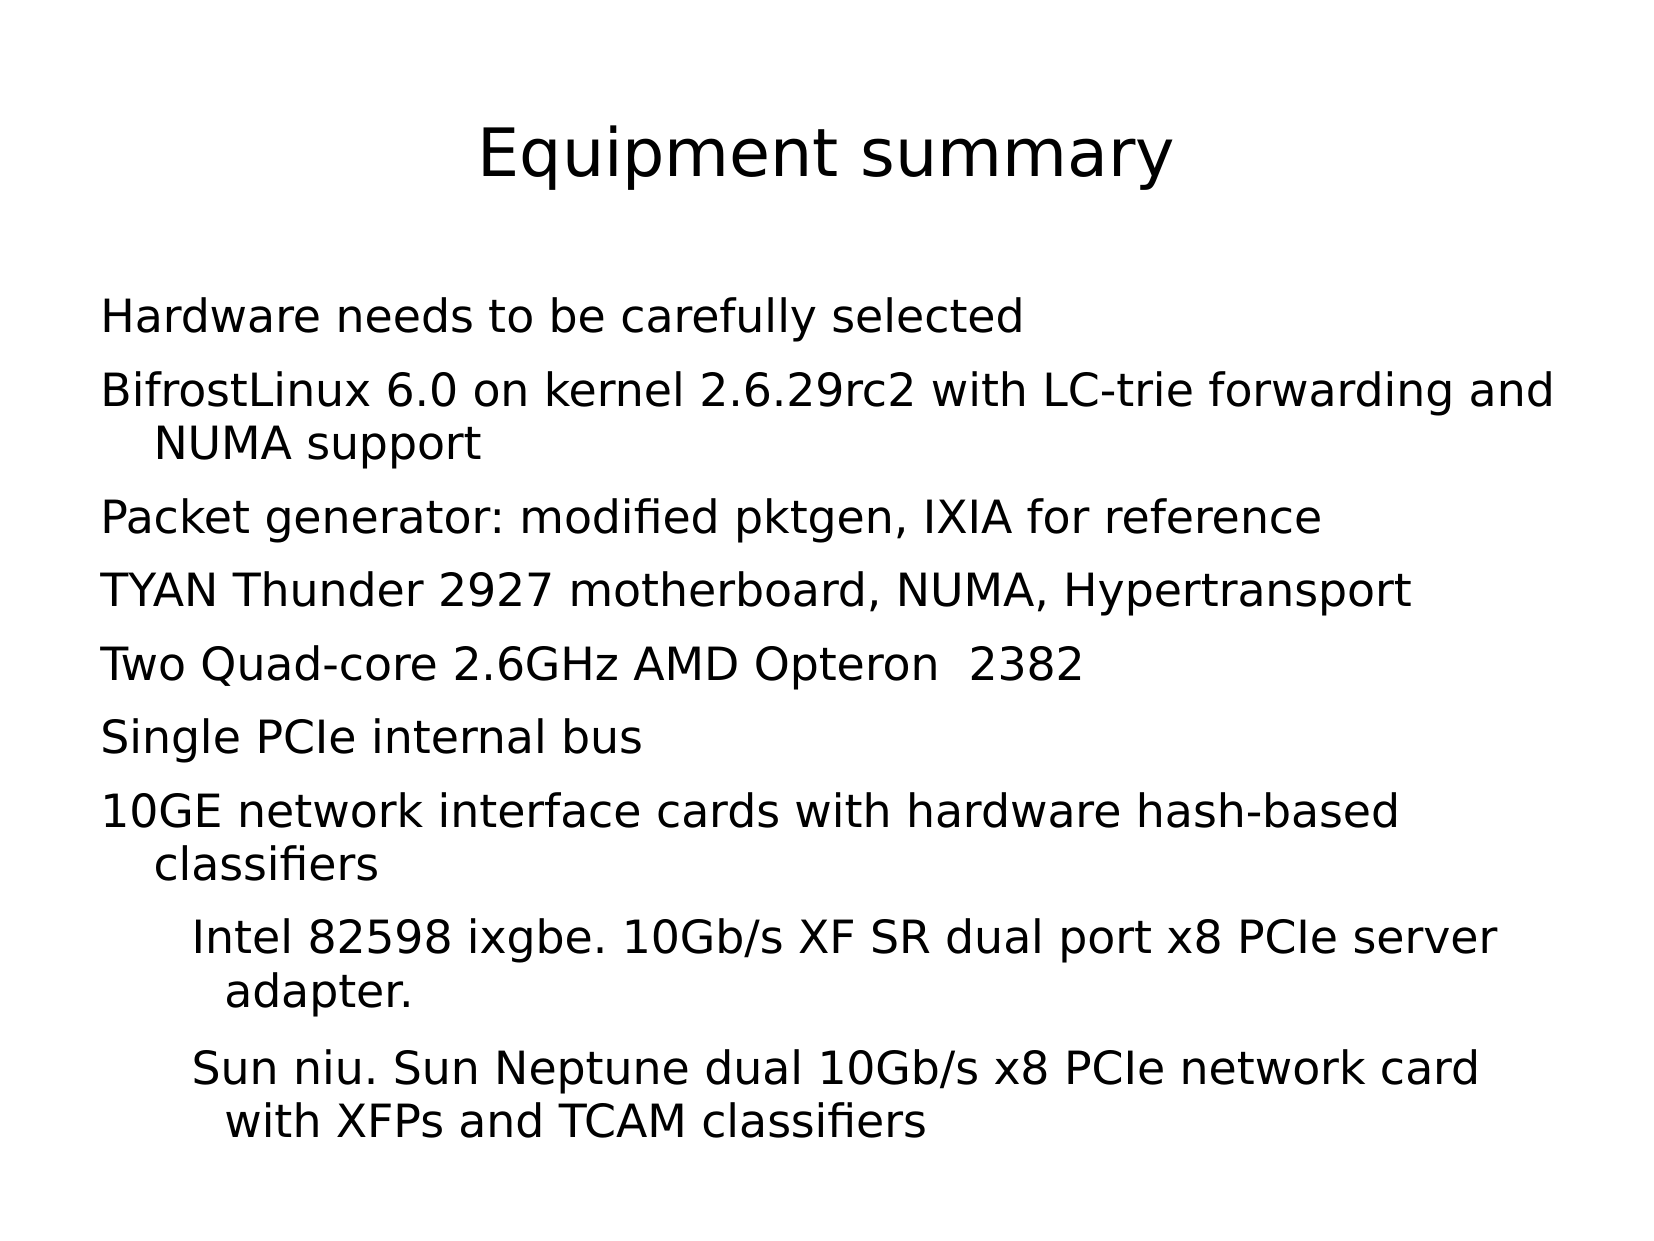

# Equipment summary
Hardware needs to be carefully selected
BifrostLinux 6.0 on kernel 2.6.29rc2 with LC-trie forwarding and NUMA support
Packet generator: modified pktgen, IXIA for reference
TYAN Thunder 2927 motherboard, NUMA, Hypertransport
Two Quad-core 2.6GHz AMD Opteron 2382
Single PCIe internal bus
10GE network interface cards with hardware hash-based classifiers
 Intel 82598 ixgbe. 10Gb/s XF SR dual port x8 PCIe server adapter.
 Sun niu. Sun Neptune dual 10Gb/s x8 PCIe network card with XFPs and TCAM classifiers